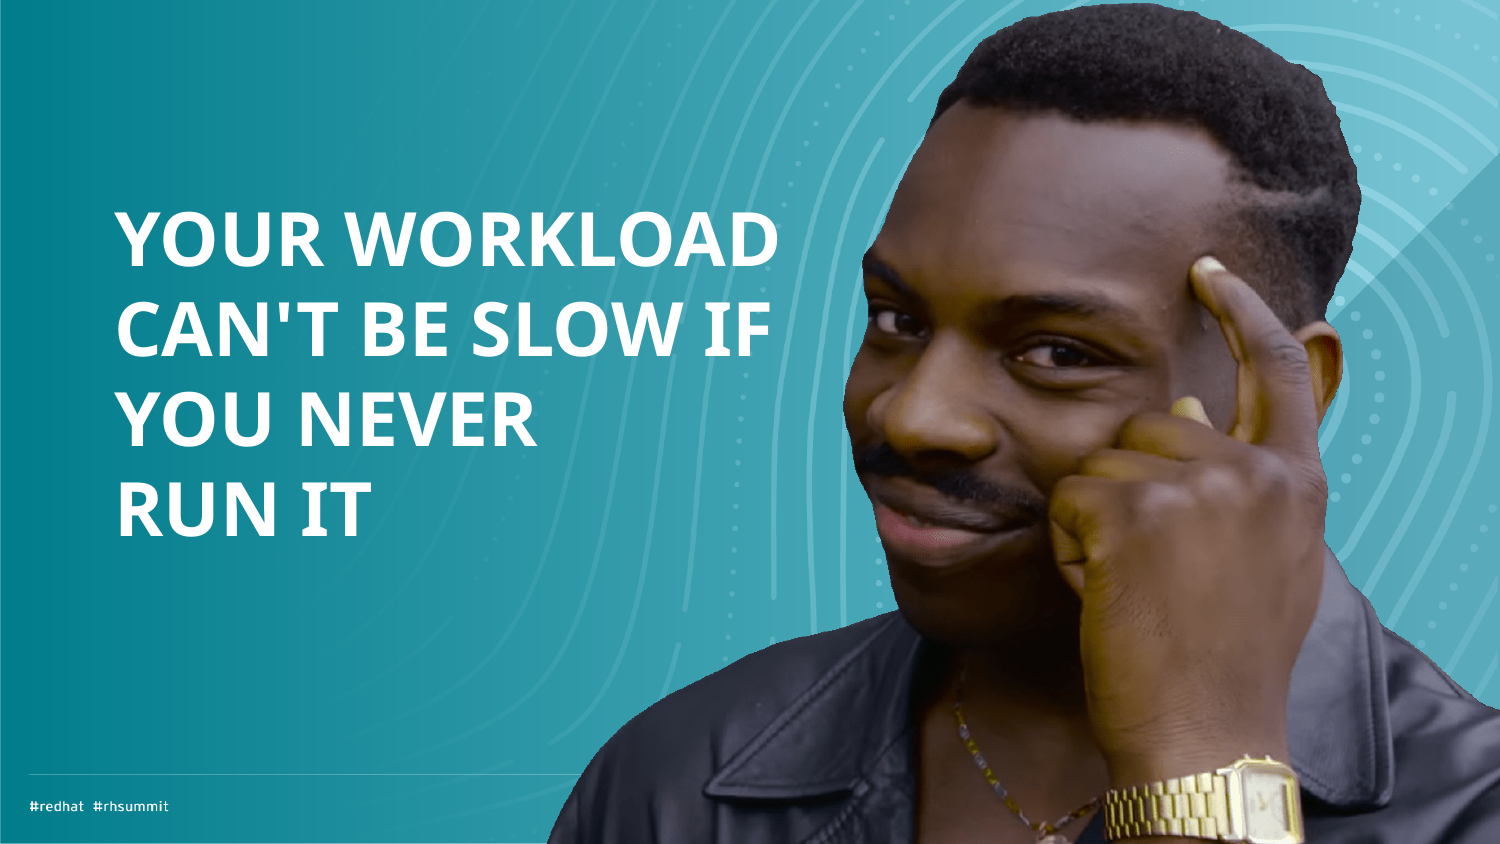

YOUR WORKLOAD
CAN'T BE SLOW IF
YOU NEVER
RUN IT